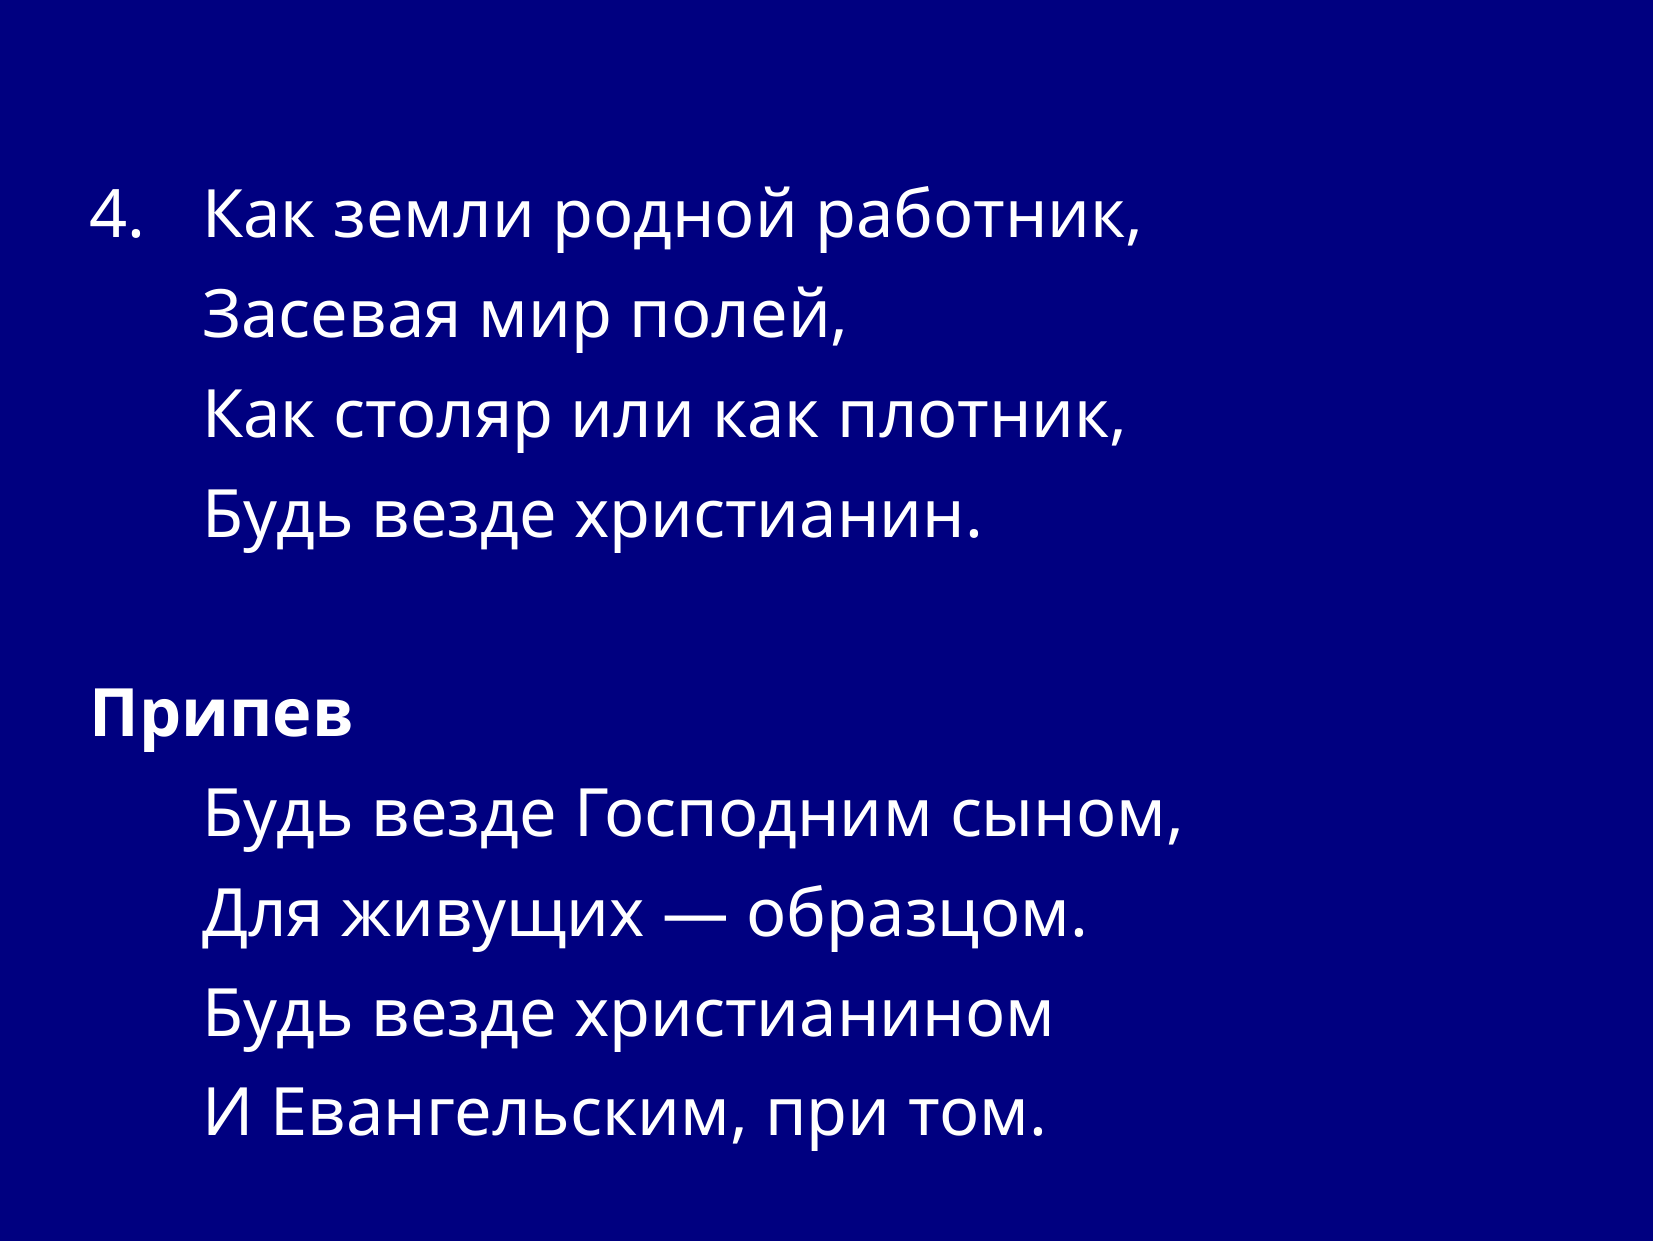

4.	Как земли родной работник,
	Засевая мир полей,
	Как столяр или как плотник,
	Будь везде христианин.
Припев
	Будь везде Господним сыном,
	Для живущих — образцом.
	Будь везде христианином
	И Евангельским, при том.